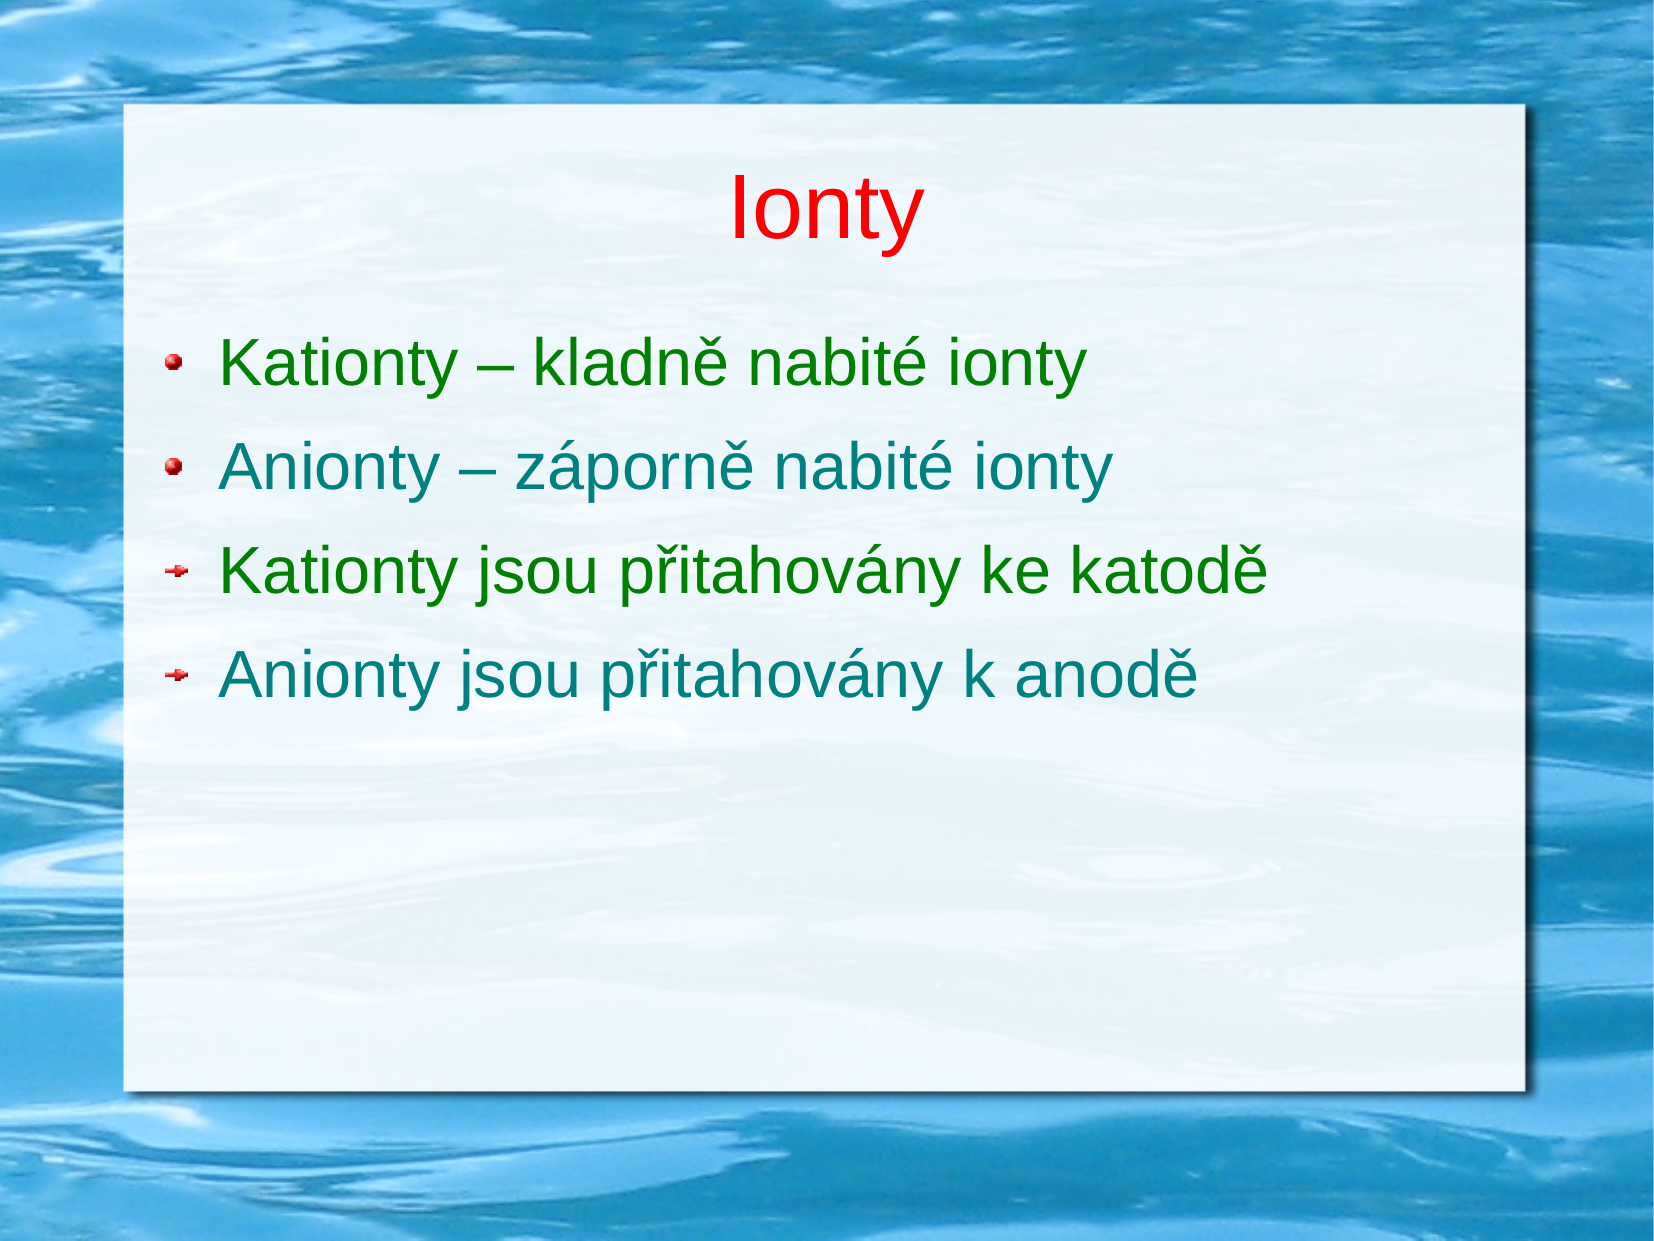

# Ionty
Kationty – kladně nabité ionty
Anionty – záporně nabité ionty
Kationty jsou přitahovány ke katodě
Anionty jsou přitahovány k anodě